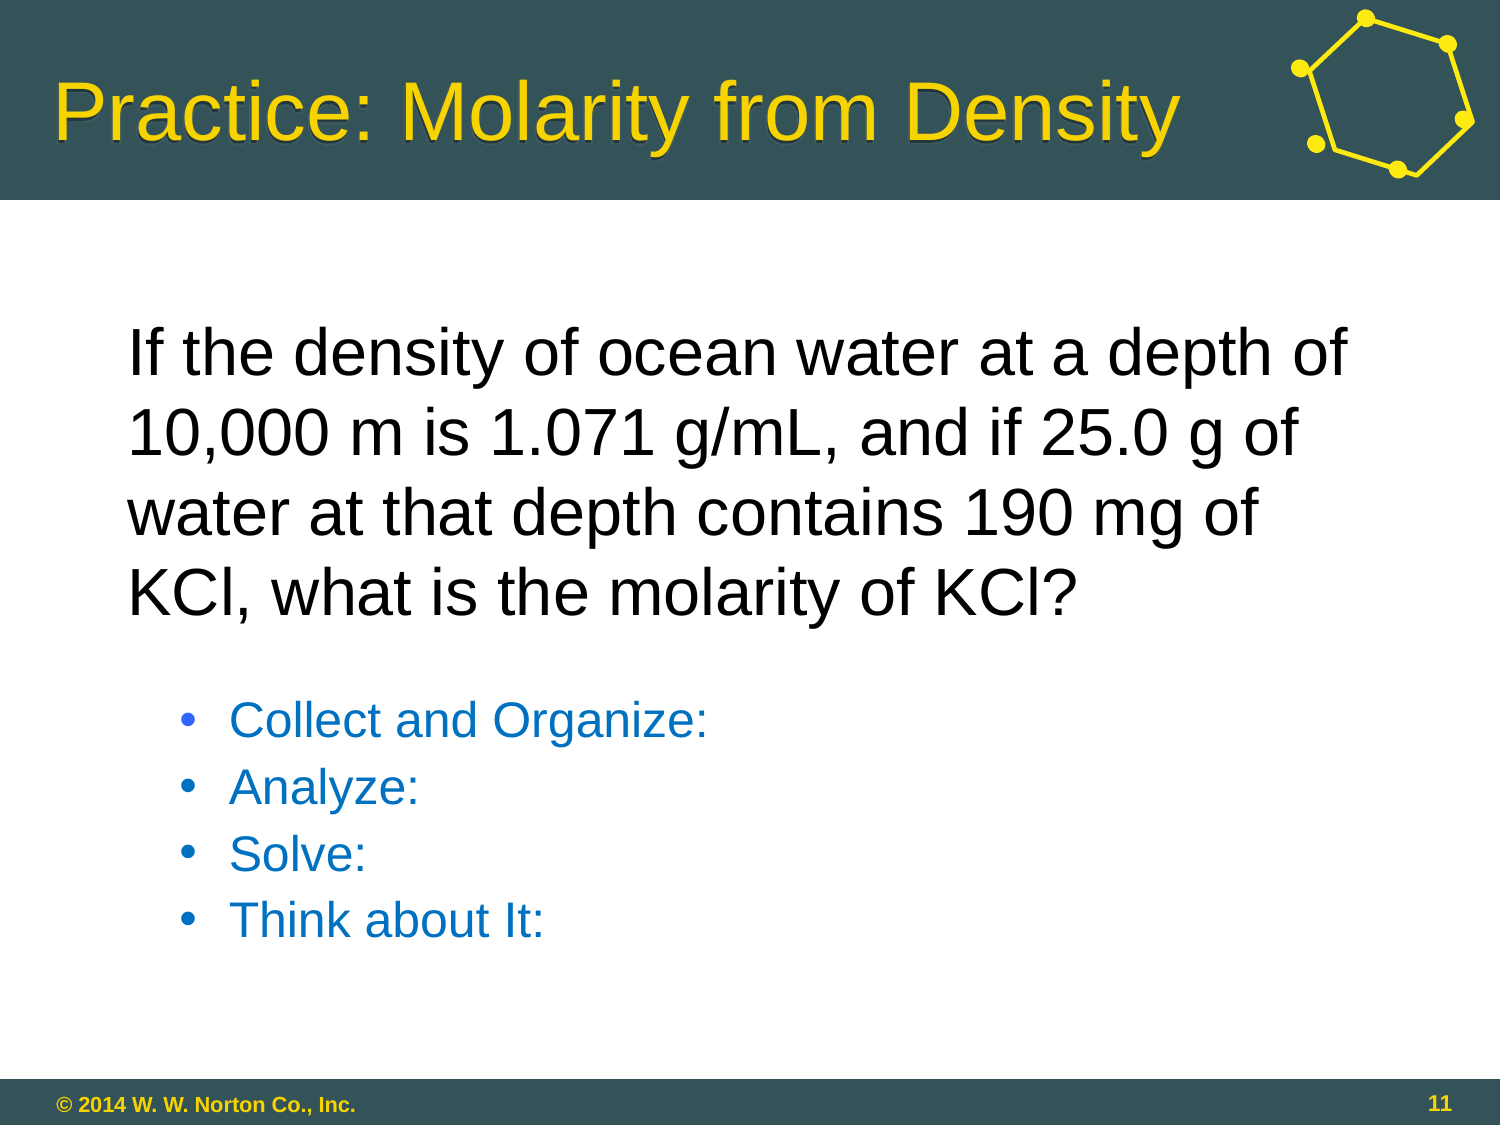

Practice: Molarity from Density
# If the density of ocean water at a depth of 10,000 m is 1.071 g/mL, and if 25.0 g of water at that depth contains 190 mg of KCl, what is the molarity of KCl?
 Collect and Organize:
 Analyze:
 Solve:
 Think about It: